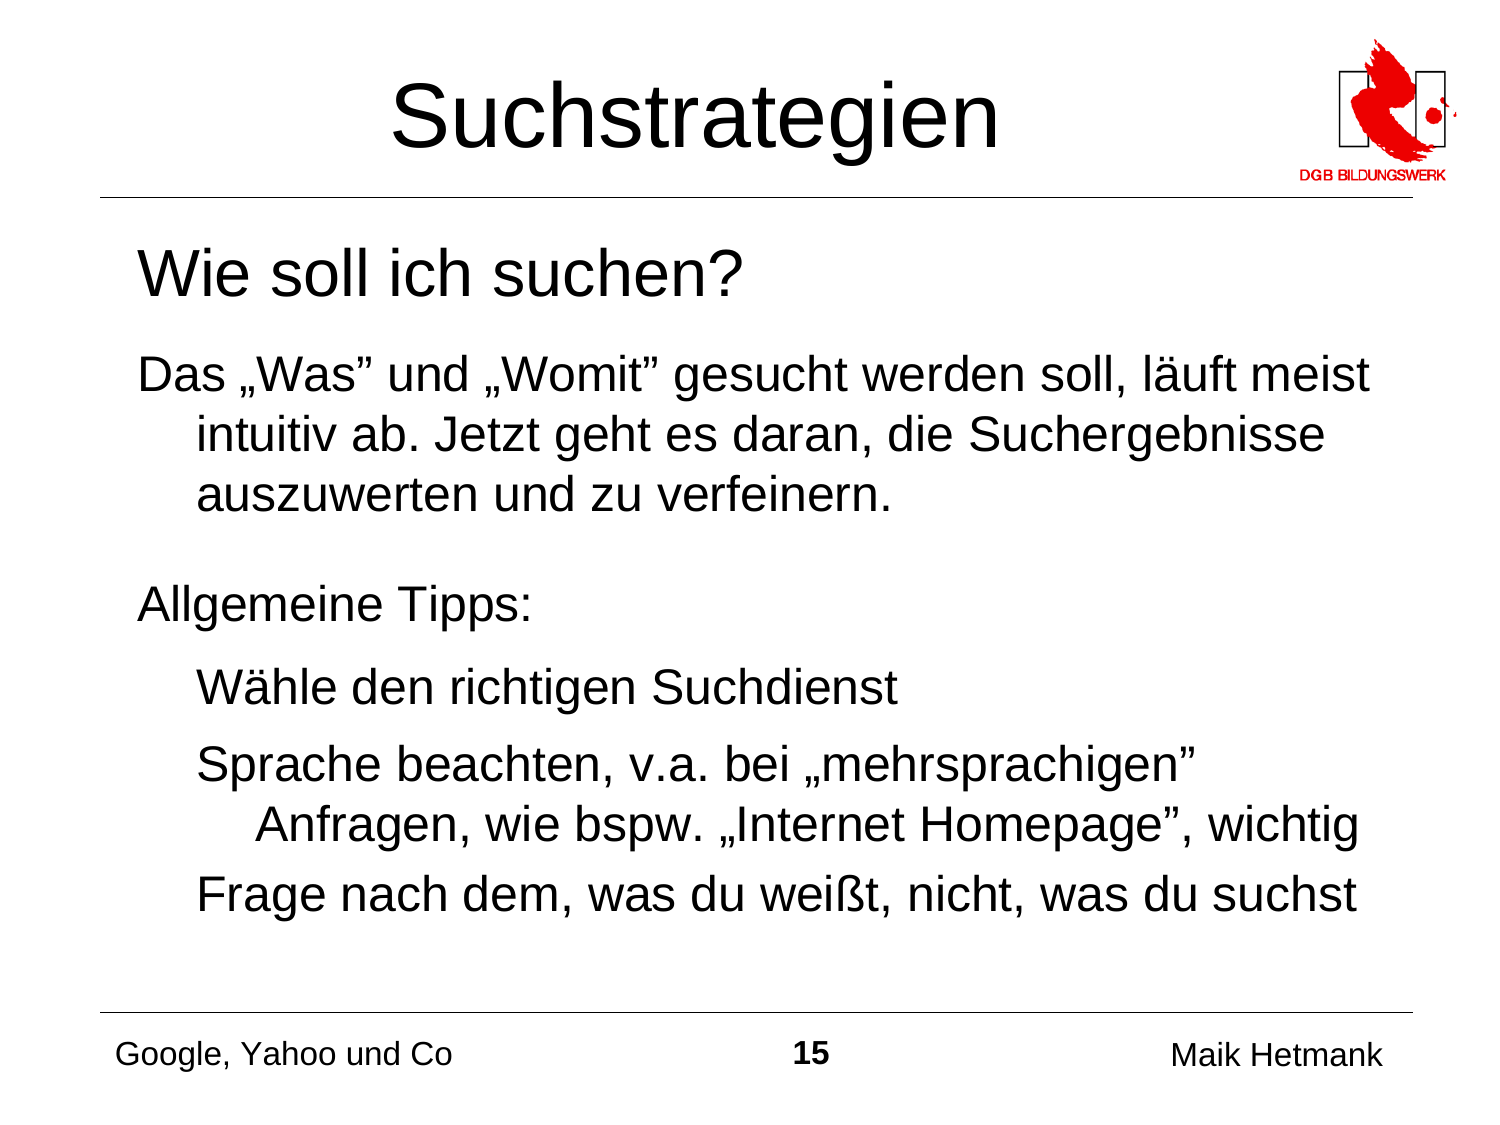

# Suchstrategien
Wie soll ich suchen?
Das „Was” und „Womit” gesucht werden soll, läuft meist intuitiv ab. Jetzt geht es daran, die Suchergebnisse auszuwerten und zu verfeinern.
Allgemeine Tipps:
Wähle den richtigen Suchdienst
Sprache beachten, v.a. bei „mehrsprachigen” Anfragen, wie bspw. „Internet Homepage”, wichtig
Frage nach dem, was du weißt, nicht, was du suchst